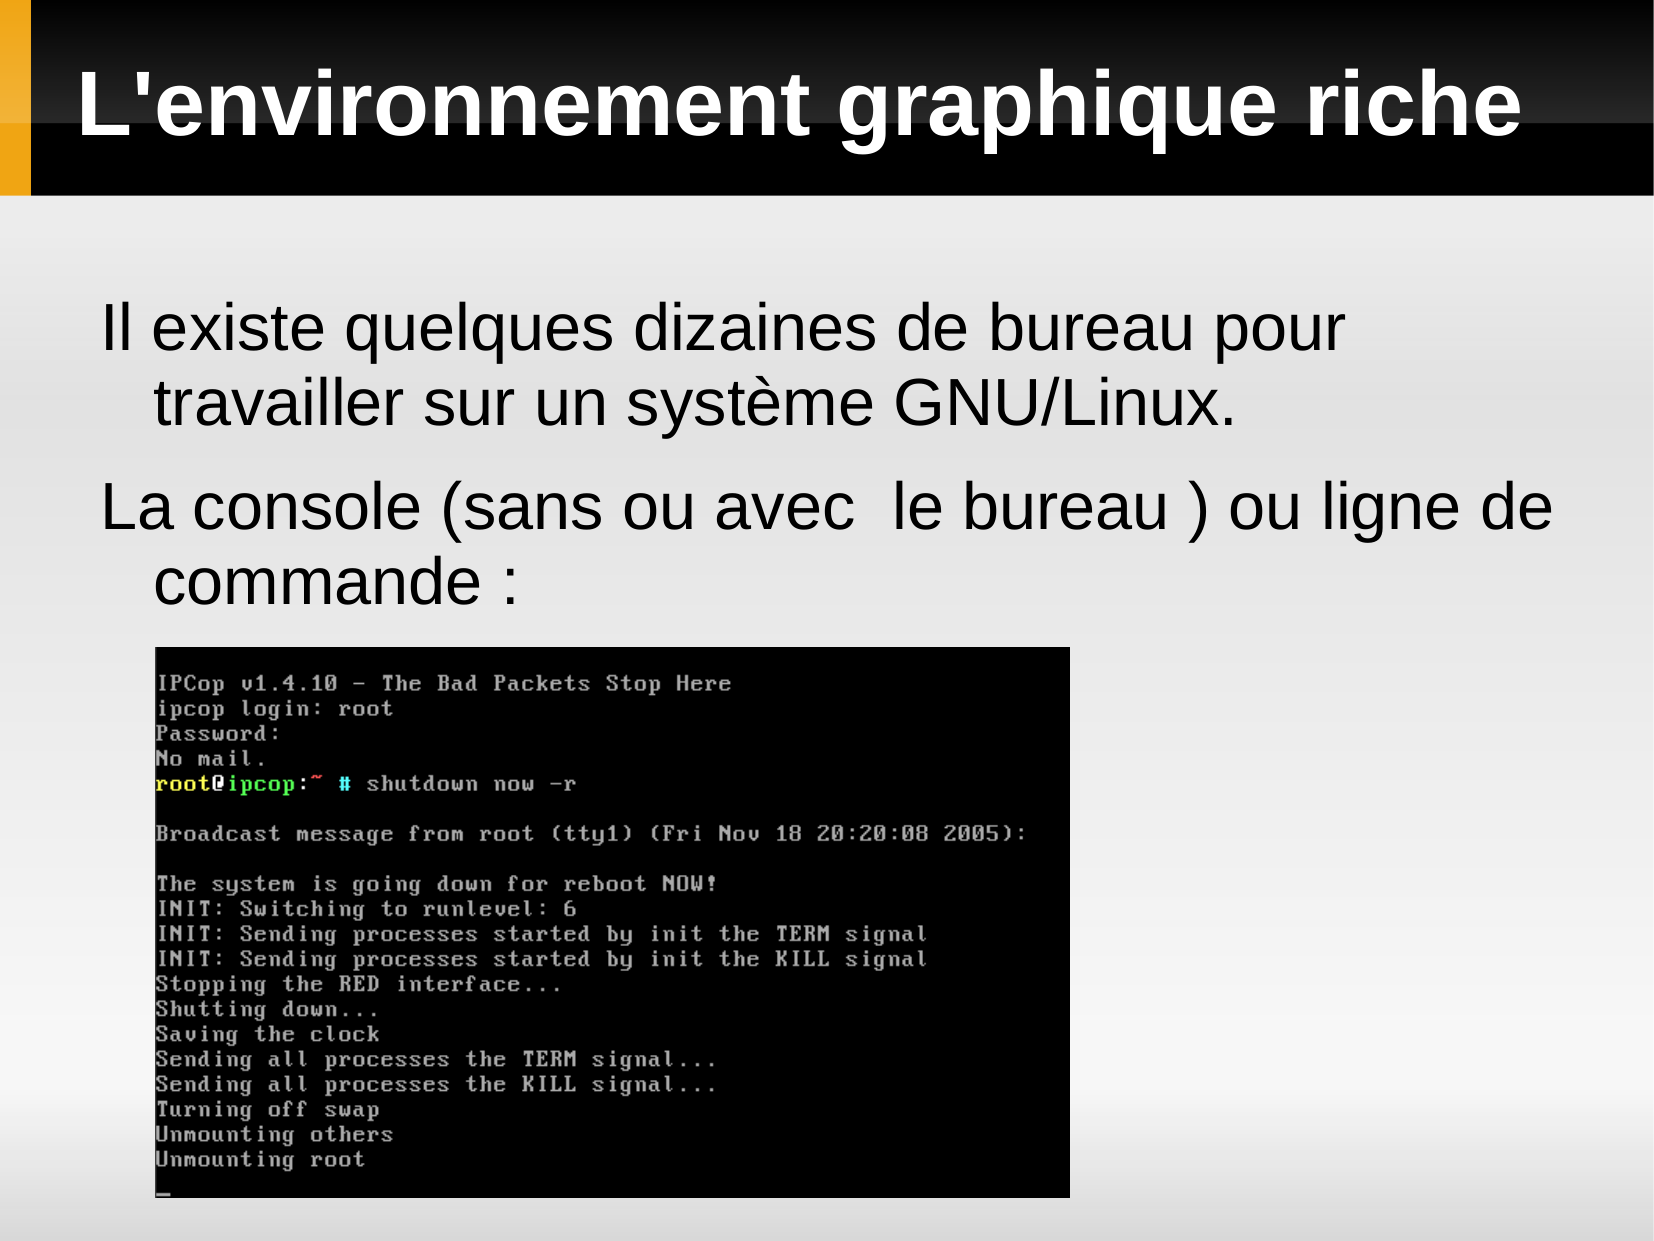

# L'environnement graphique riche
Il existe quelques dizaines de bureau pour travailler sur un système GNU/Linux.
La console (sans ou avec le bureau ) ou ligne de commande :